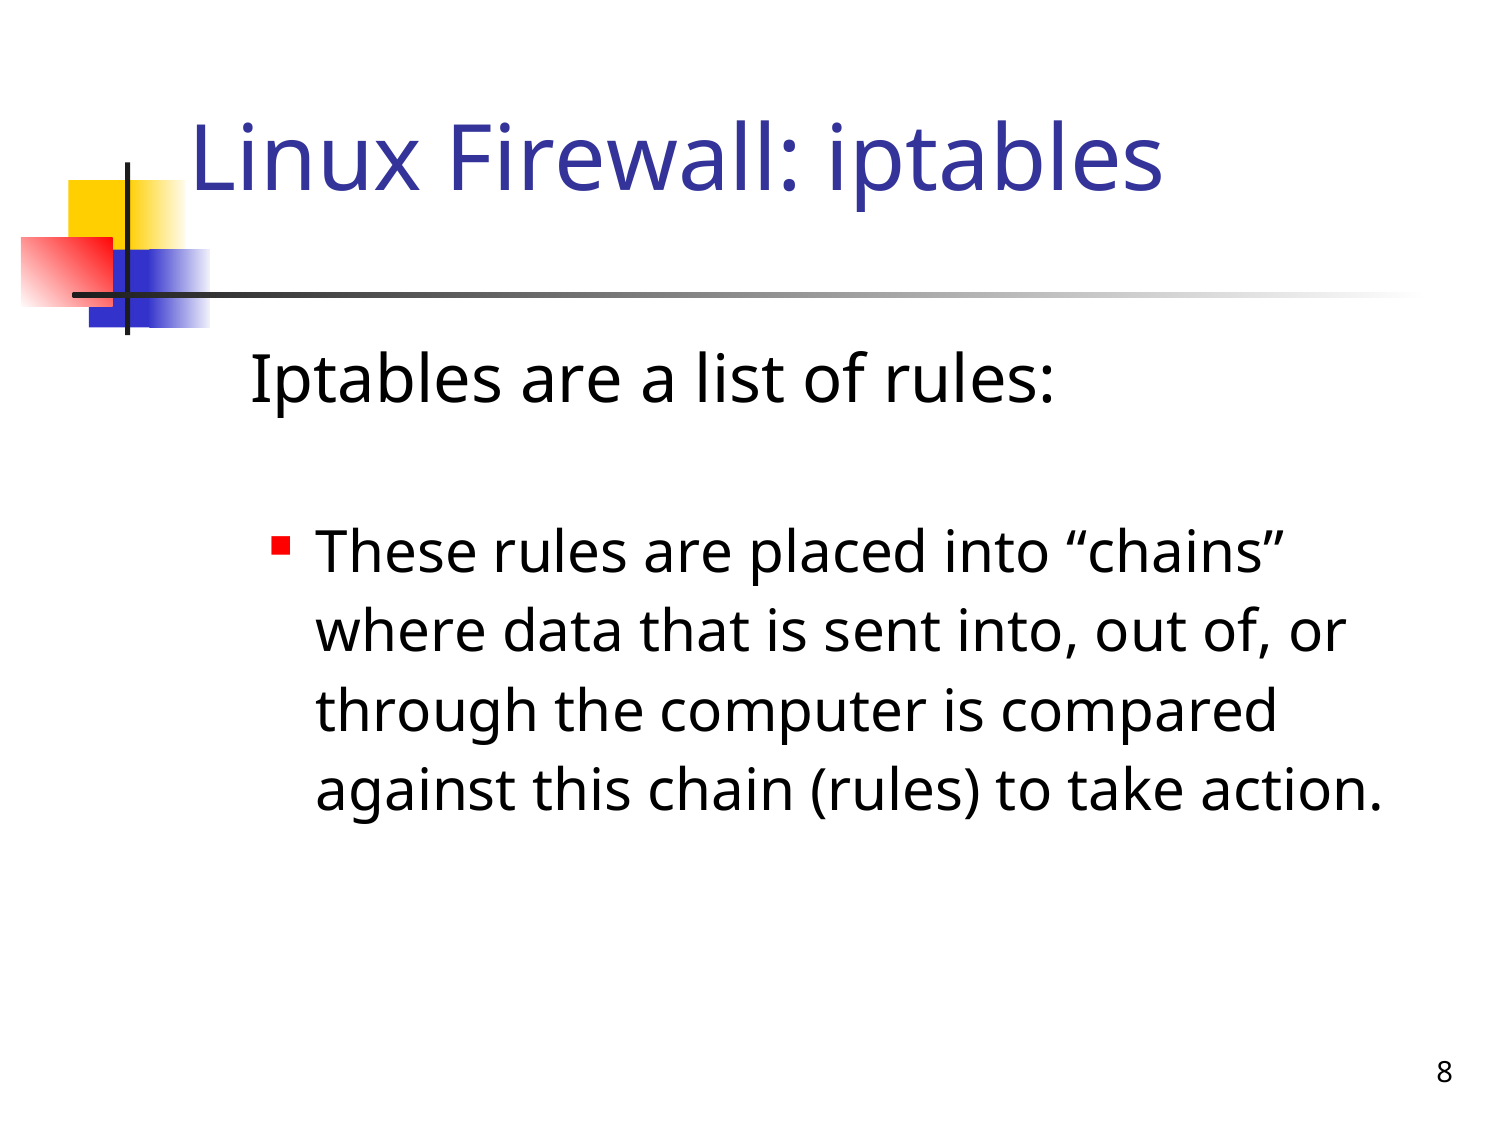

# Linux Firewall: iptables
Iptables are a list of rules:
These rules are placed into “chains” where data that is sent into, out of, or through the computer is compared against this chain (rules) to take action.
8